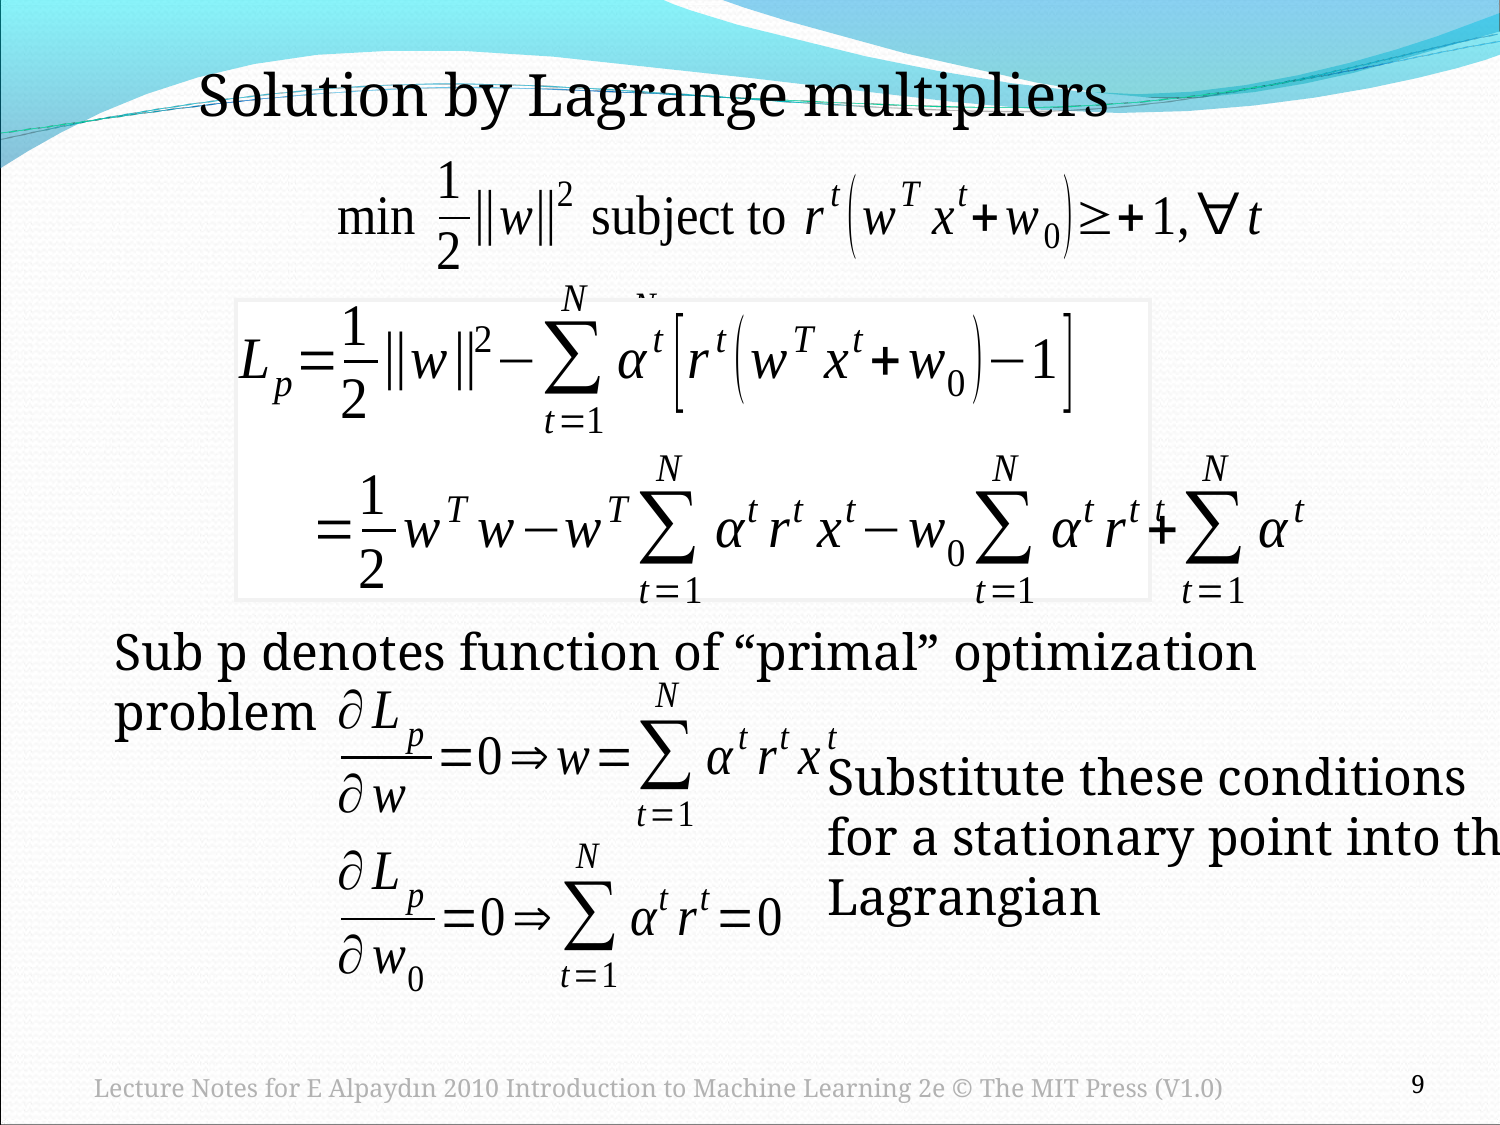

Solution by Lagrange multipliers
Sub p denotes function of “primal” optimization problem
Substitute these conditions
for a stationary point into the
Lagrangian
Lecture Notes for E Alpaydın 2010 Introduction to Machine Learning 2e © The MIT Press (V1.0)